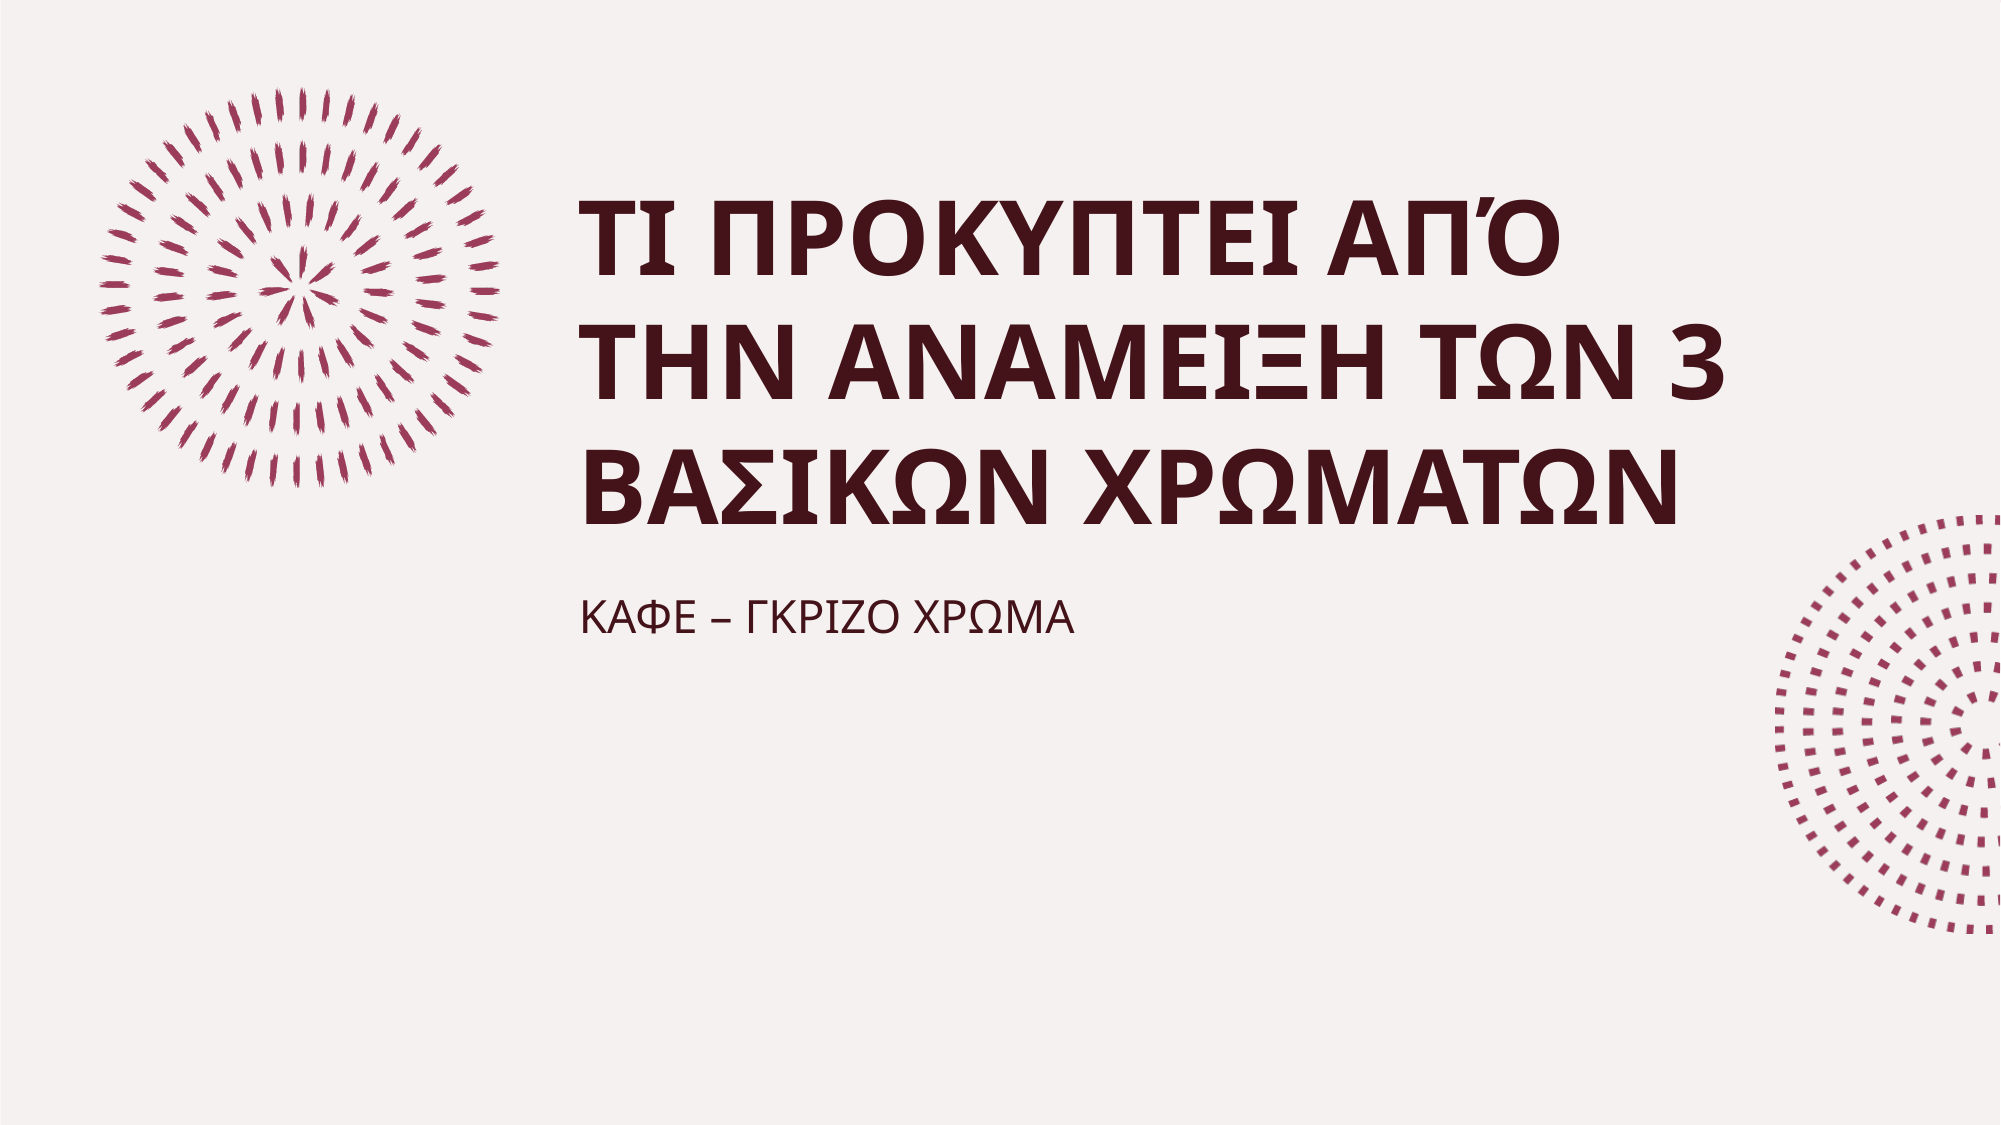

# ΤΙ ΠΡΟΚΥΠΤΕΙ ΑΠΌ ΤΗΝ ΑΝΑΜΕΙΞΗ ΤΩΝ 3 ΒΑΣΙΚΩΝ ΧΡΩΜΑΤΩΝ
ΚΑΦΕ – ΓΚΡΙΖΟ ΧΡΩΜΑ